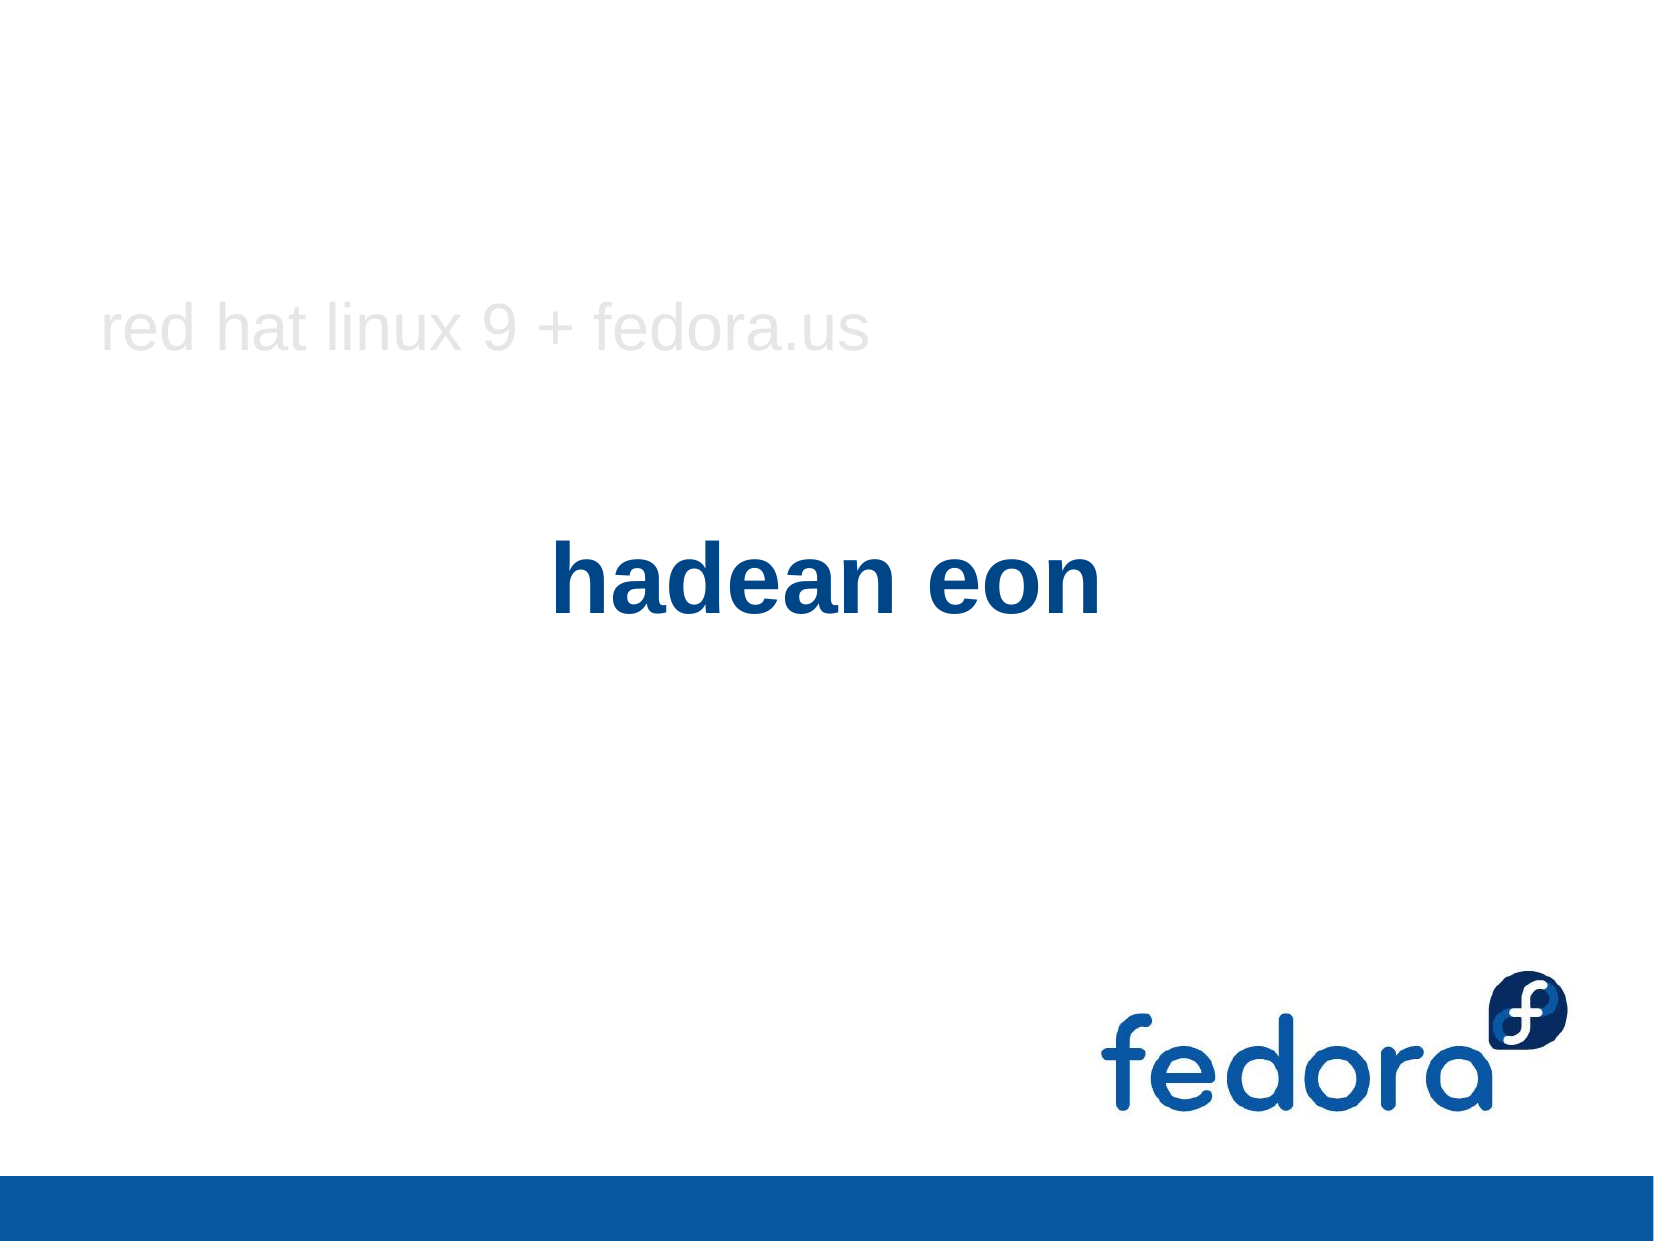

# hadean eon
red hat linux 9 + fedora.us